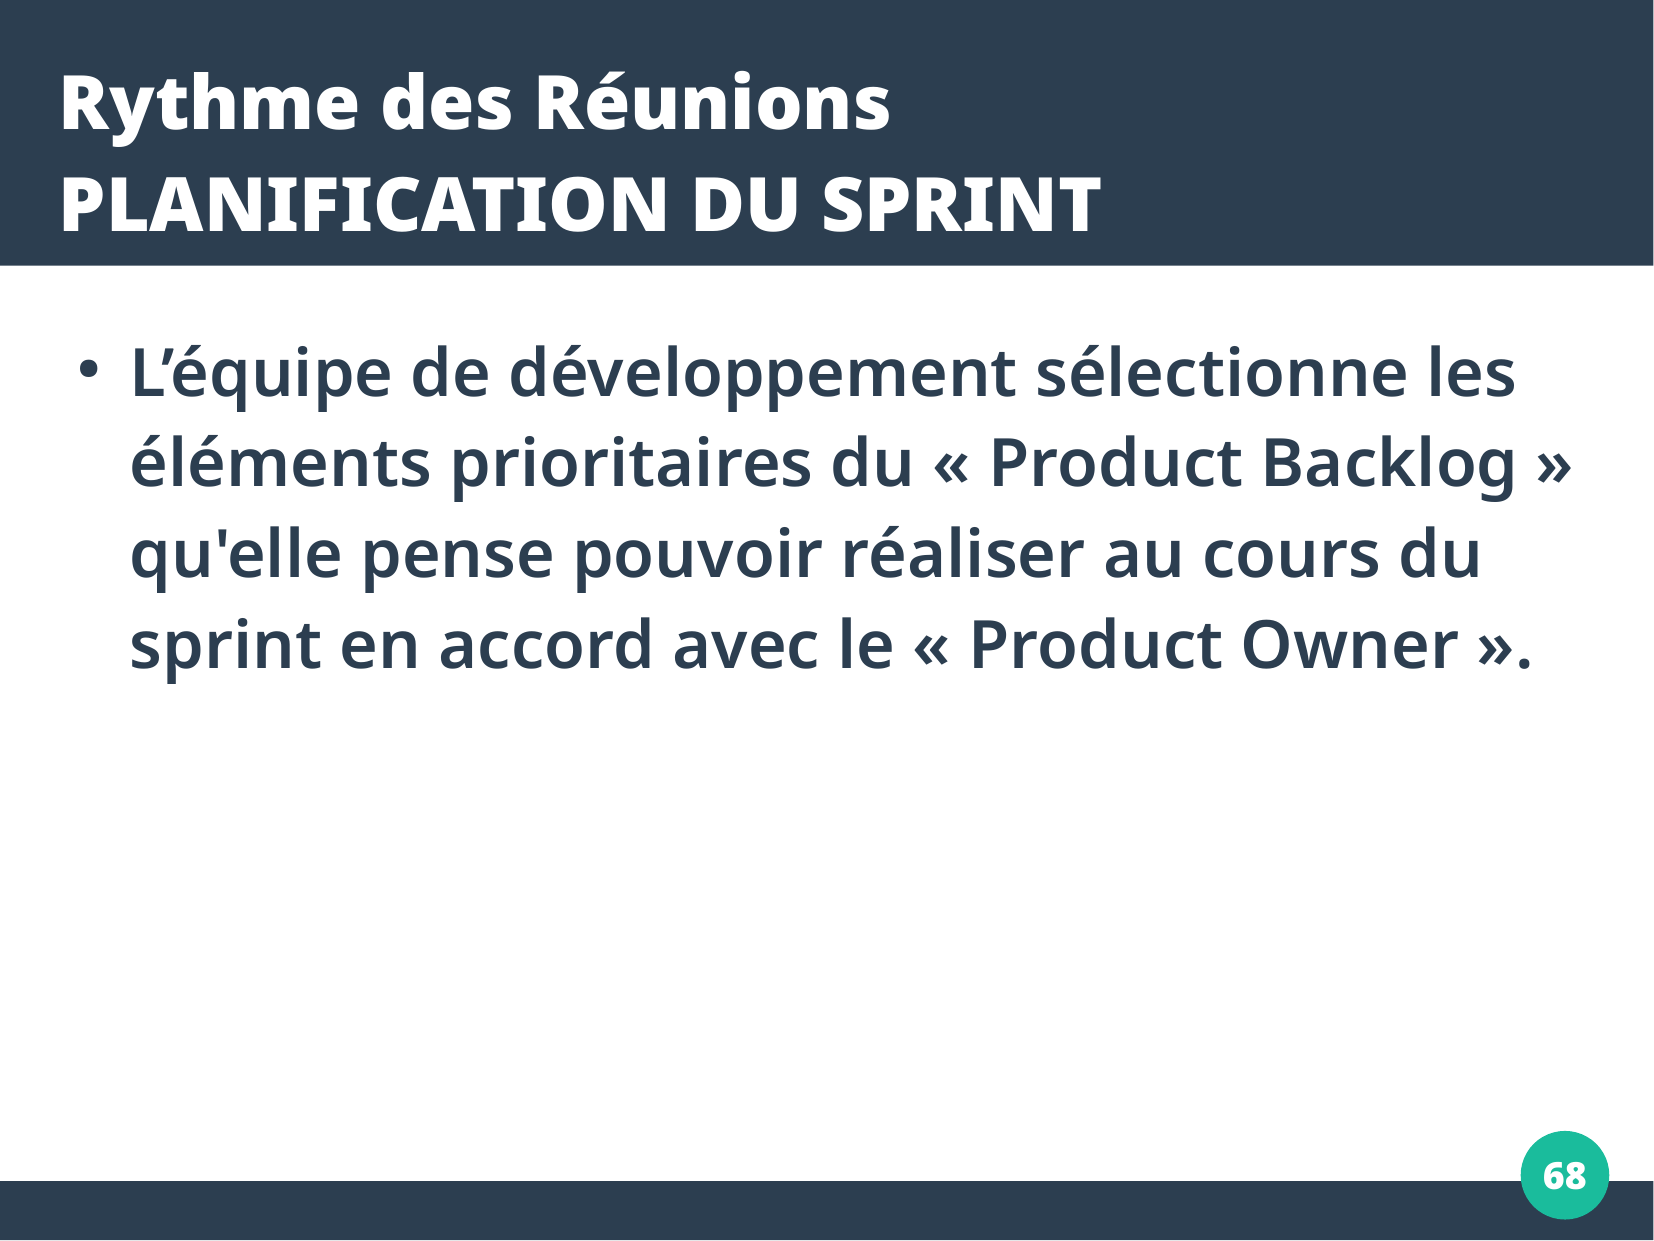

# Rythme des Réunions PLANIFICATION DU SPRINT
L’équipe de développement sélectionne les éléments prioritaires du « Product Backlog » qu'elle pense pouvoir réaliser au cours du sprint en accord avec le « Product Owner ».
68